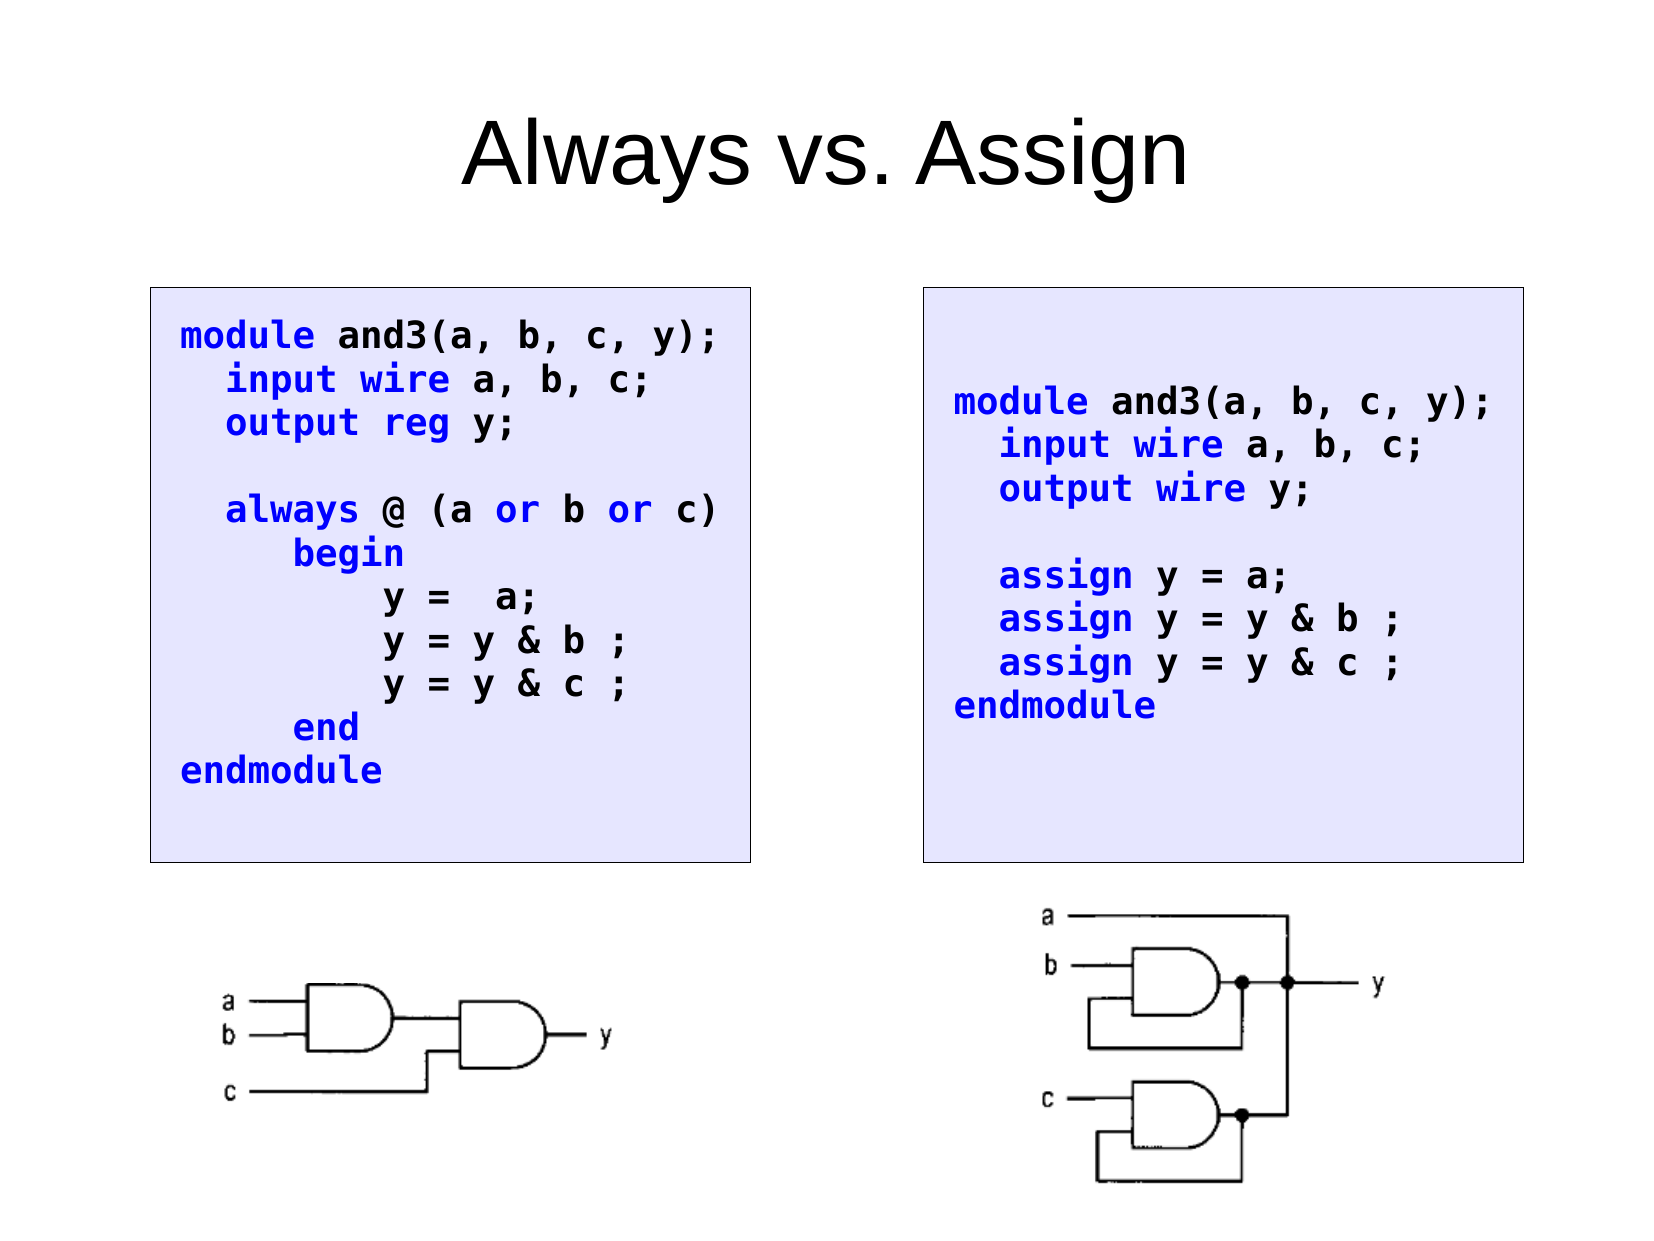

# Always vs. Assign
module and3(a, b, c, y);
 input wire a, b, c;
 output reg y;
 always @ (a or b or c)
 begin
 y = a;
 y = y & b ;
 y = y & c ;
 end
endmodule
module and3(a, b, c, y);
 input wire a, b, c;
 output wire y;
 assign y = a;
 assign y = y & b ;
 assign y = y & c ;
endmodule